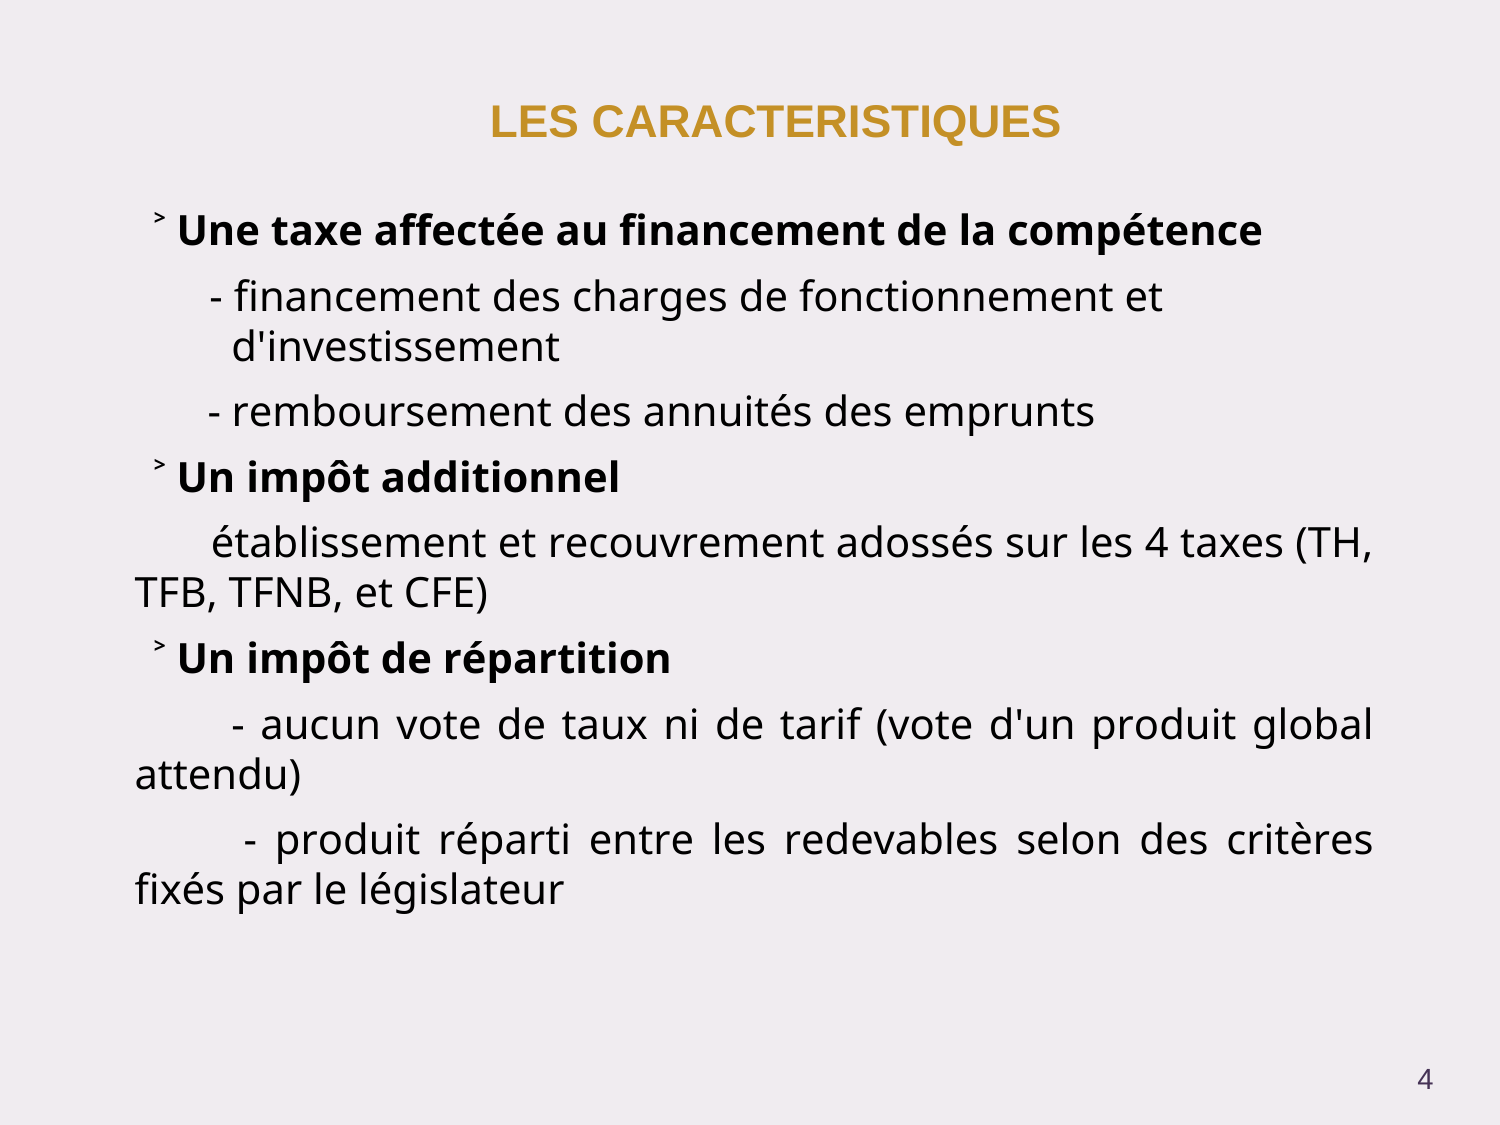

# LES CARACTERISTIQUES
˃ Une taxe affectée au financement de la compétence
 - financement des charges de fonctionnement et d'investissement
 - remboursement des annuités des emprunts
˃ Un impôt additionnel
 établissement et recouvrement adossés sur les 4 taxes (TH, TFB, TFNB, et CFE)
˃ Un impôt de répartition
 - aucun vote de taux ni de tarif (vote d'un produit global attendu)
 - produit réparti entre les redevables selon des critères fixés par le législateur